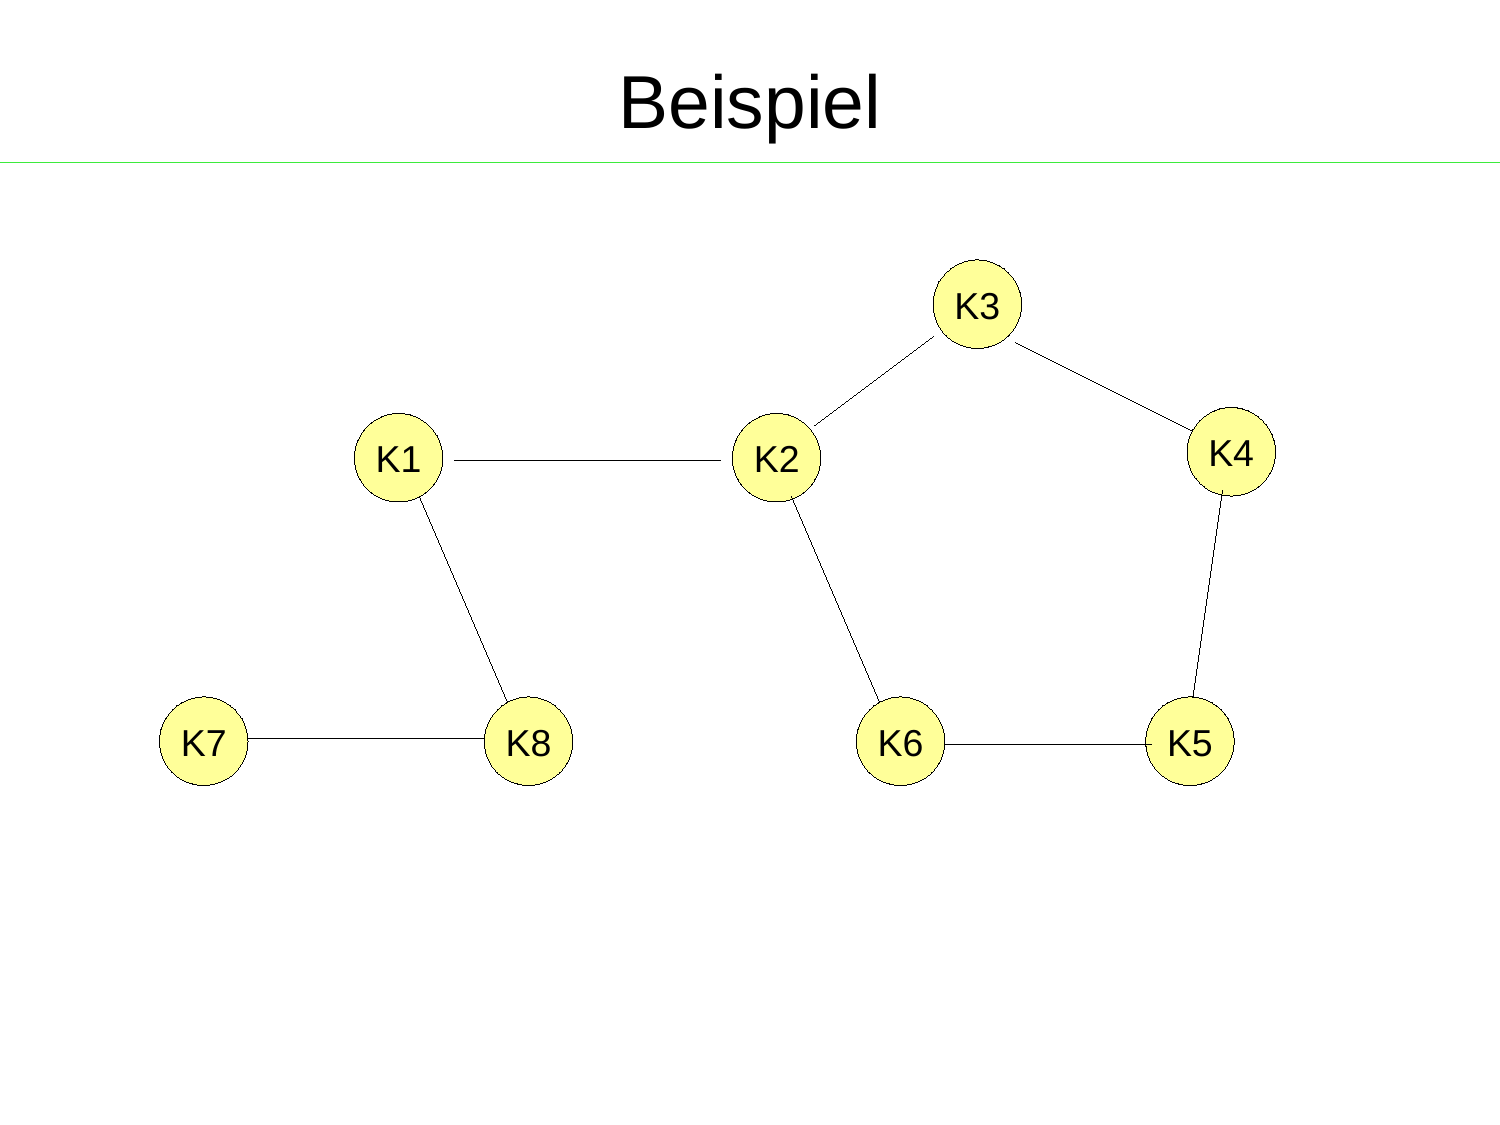

# Beispiel
K3
K4
K1
K2
K7
K8
K6
K5